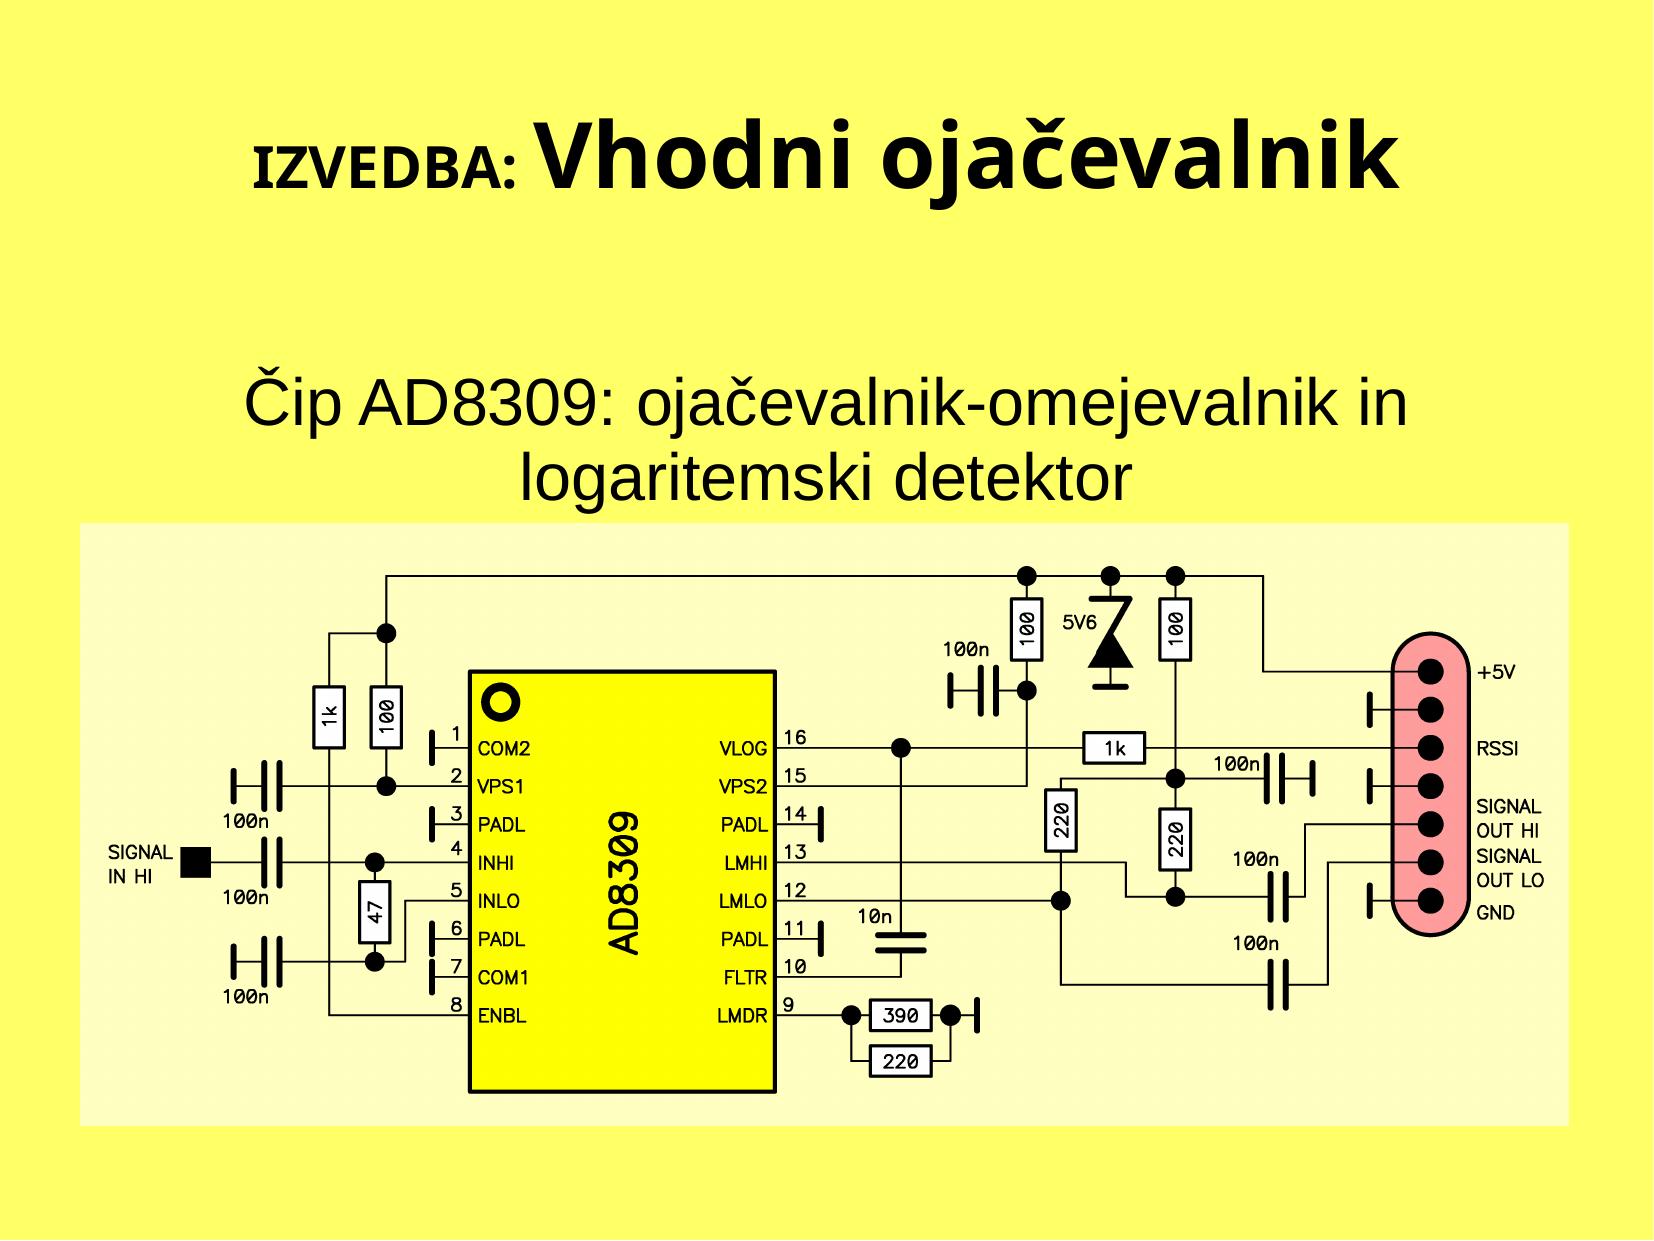

# IZVEDBA: Vhodni ojačevalnik
Čip AD8309: ojačevalnik-omejevalnik in logaritemski detektor